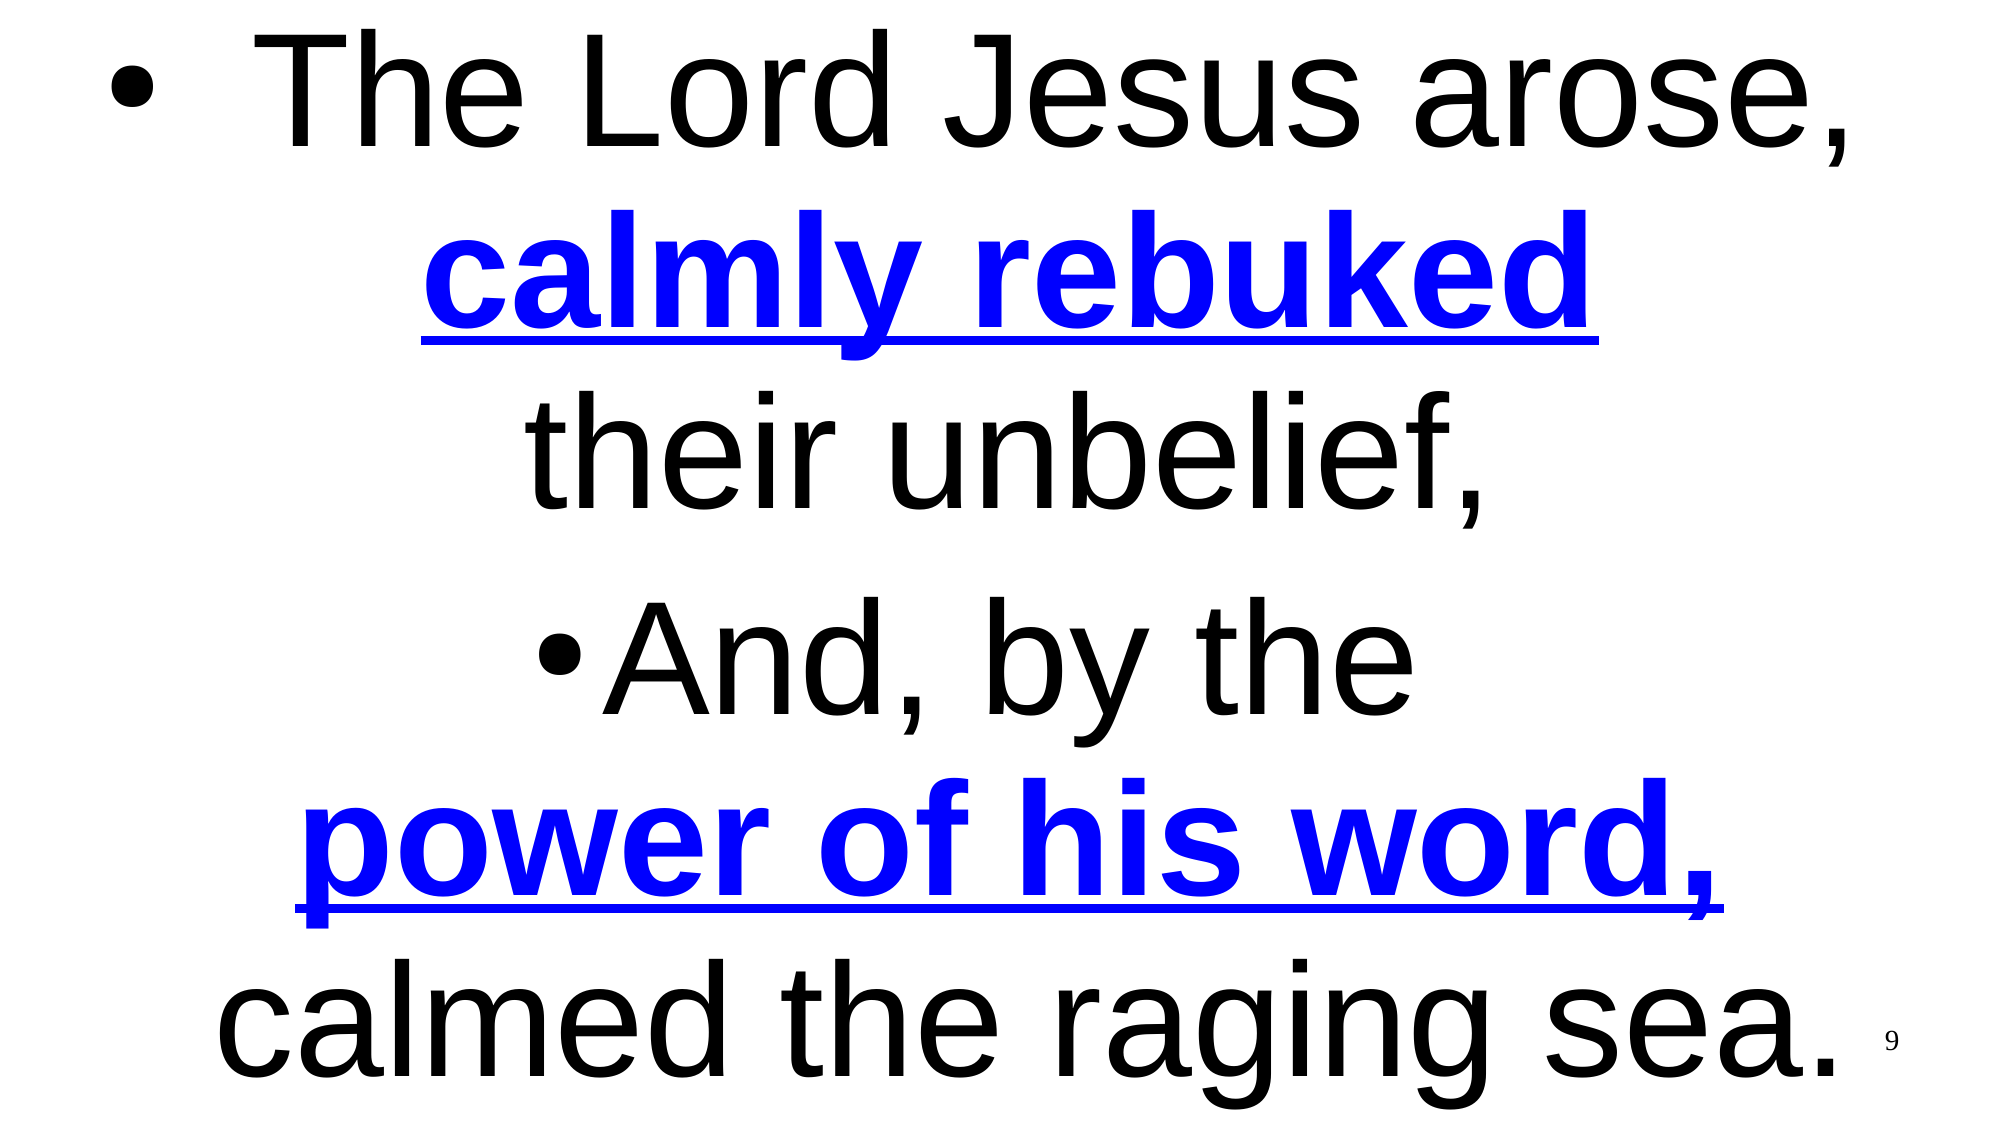

# The Lord Jesus arose, calmly rebuked their unbelief,
And, by the
power of his word,
calmed the raging sea.
9